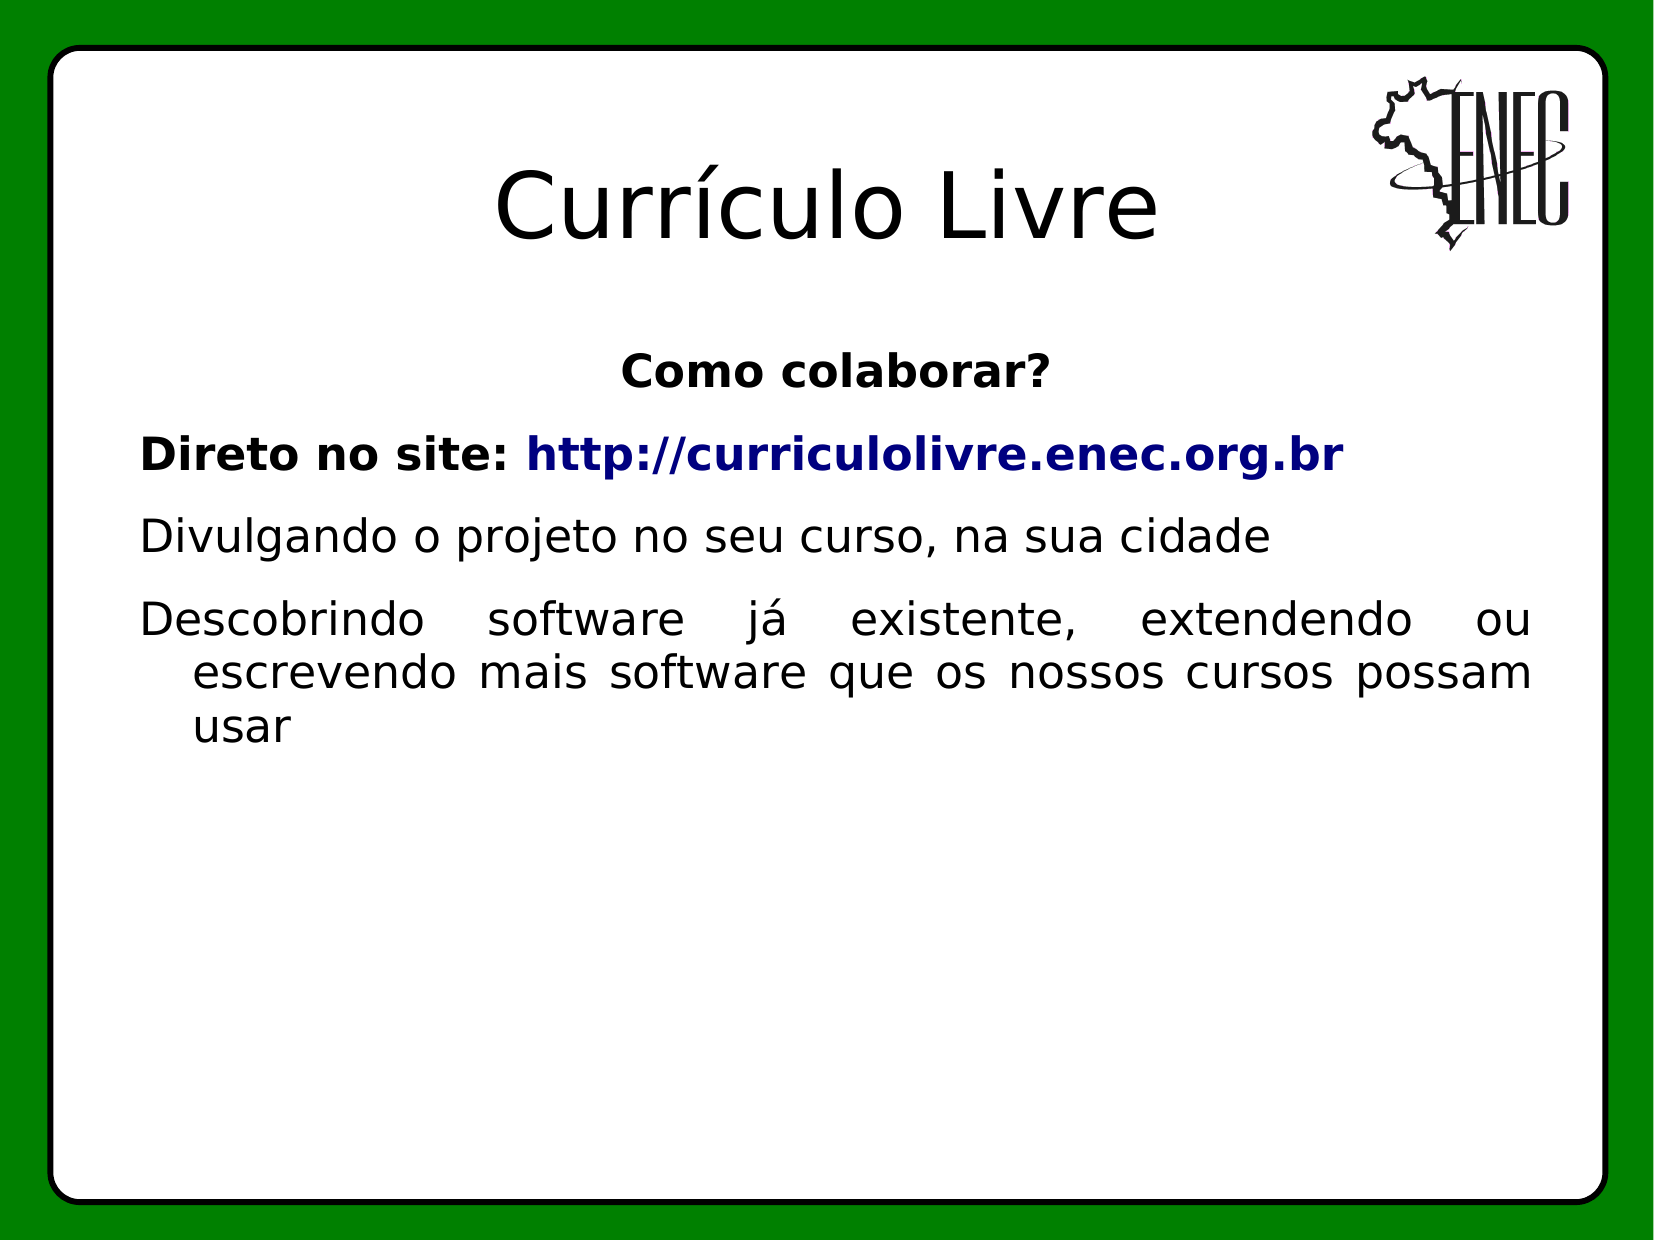

# Currículo Livre
Como colaborar?
Direto no site: http://curriculolivre.enec.org.br
Divulgando o projeto no seu curso, na sua cidade
Descobrindo software já existente, extendendo ou escrevendo mais software que os nossos cursos possam usar